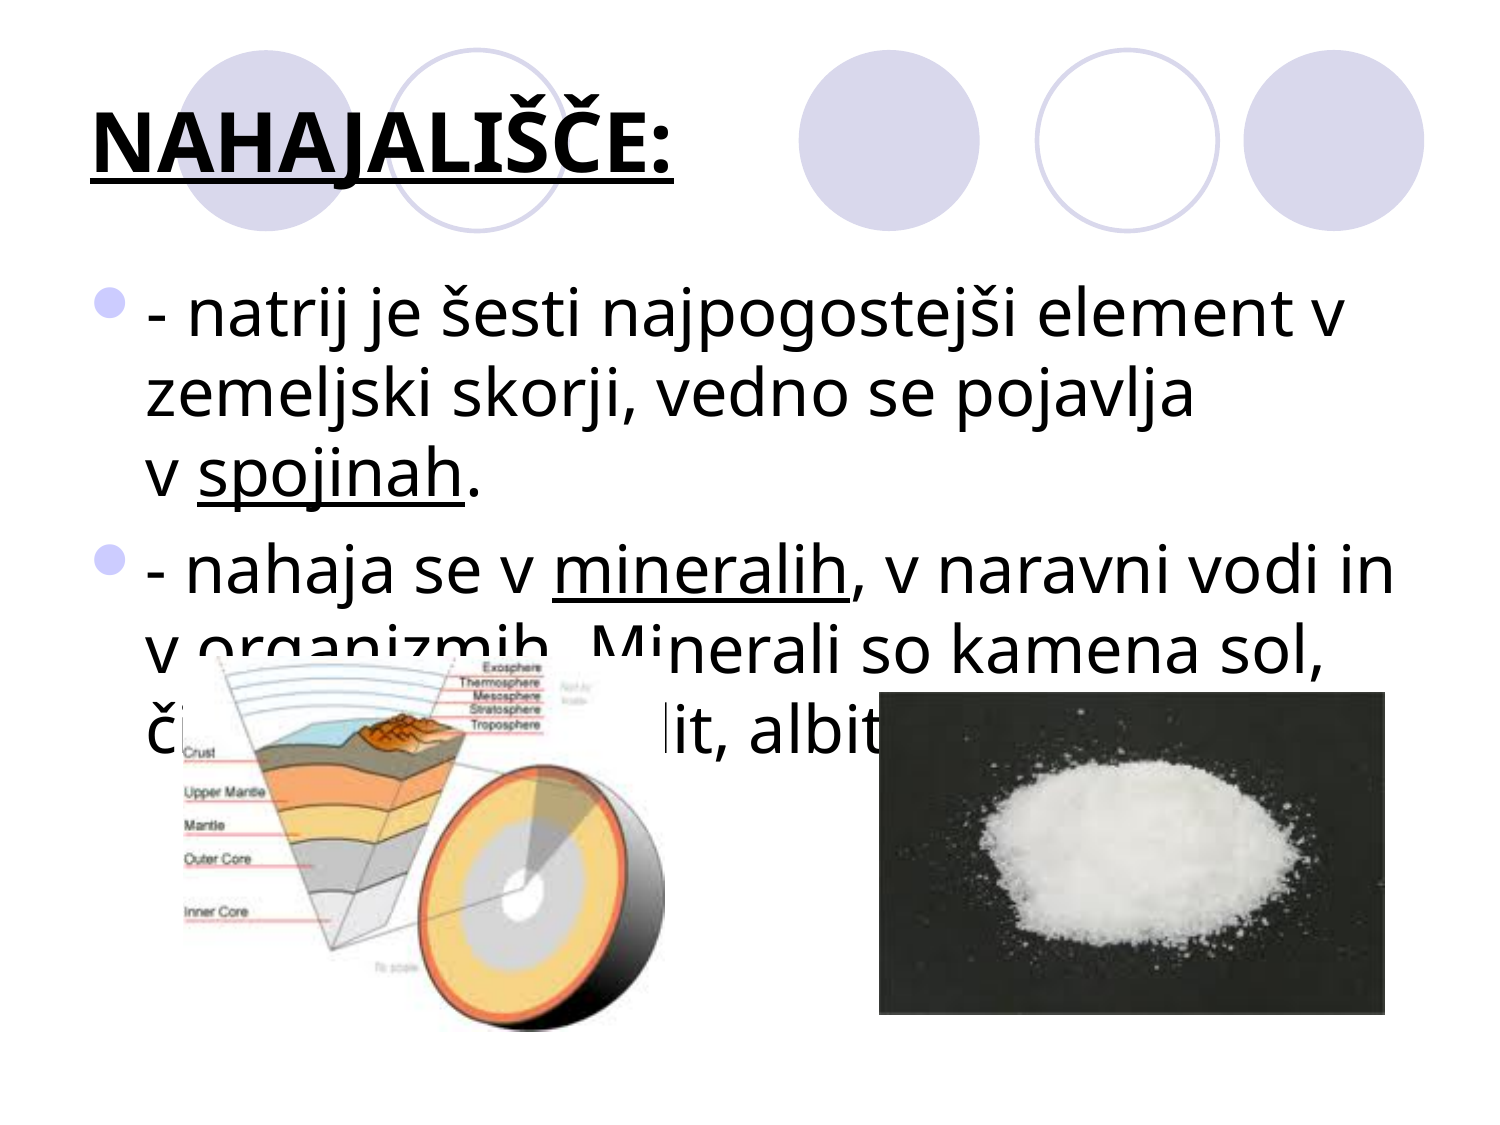

# NAHAJALIŠČE:
- natrij je šesti najpogostejši element v zemeljski skorji, vedno se pojavlja v spojinah.
- nahaja se v mineralih, v naravni vodi in v organizmih. Minerali so kamena sol, čilski soliter, kriolit, albit.